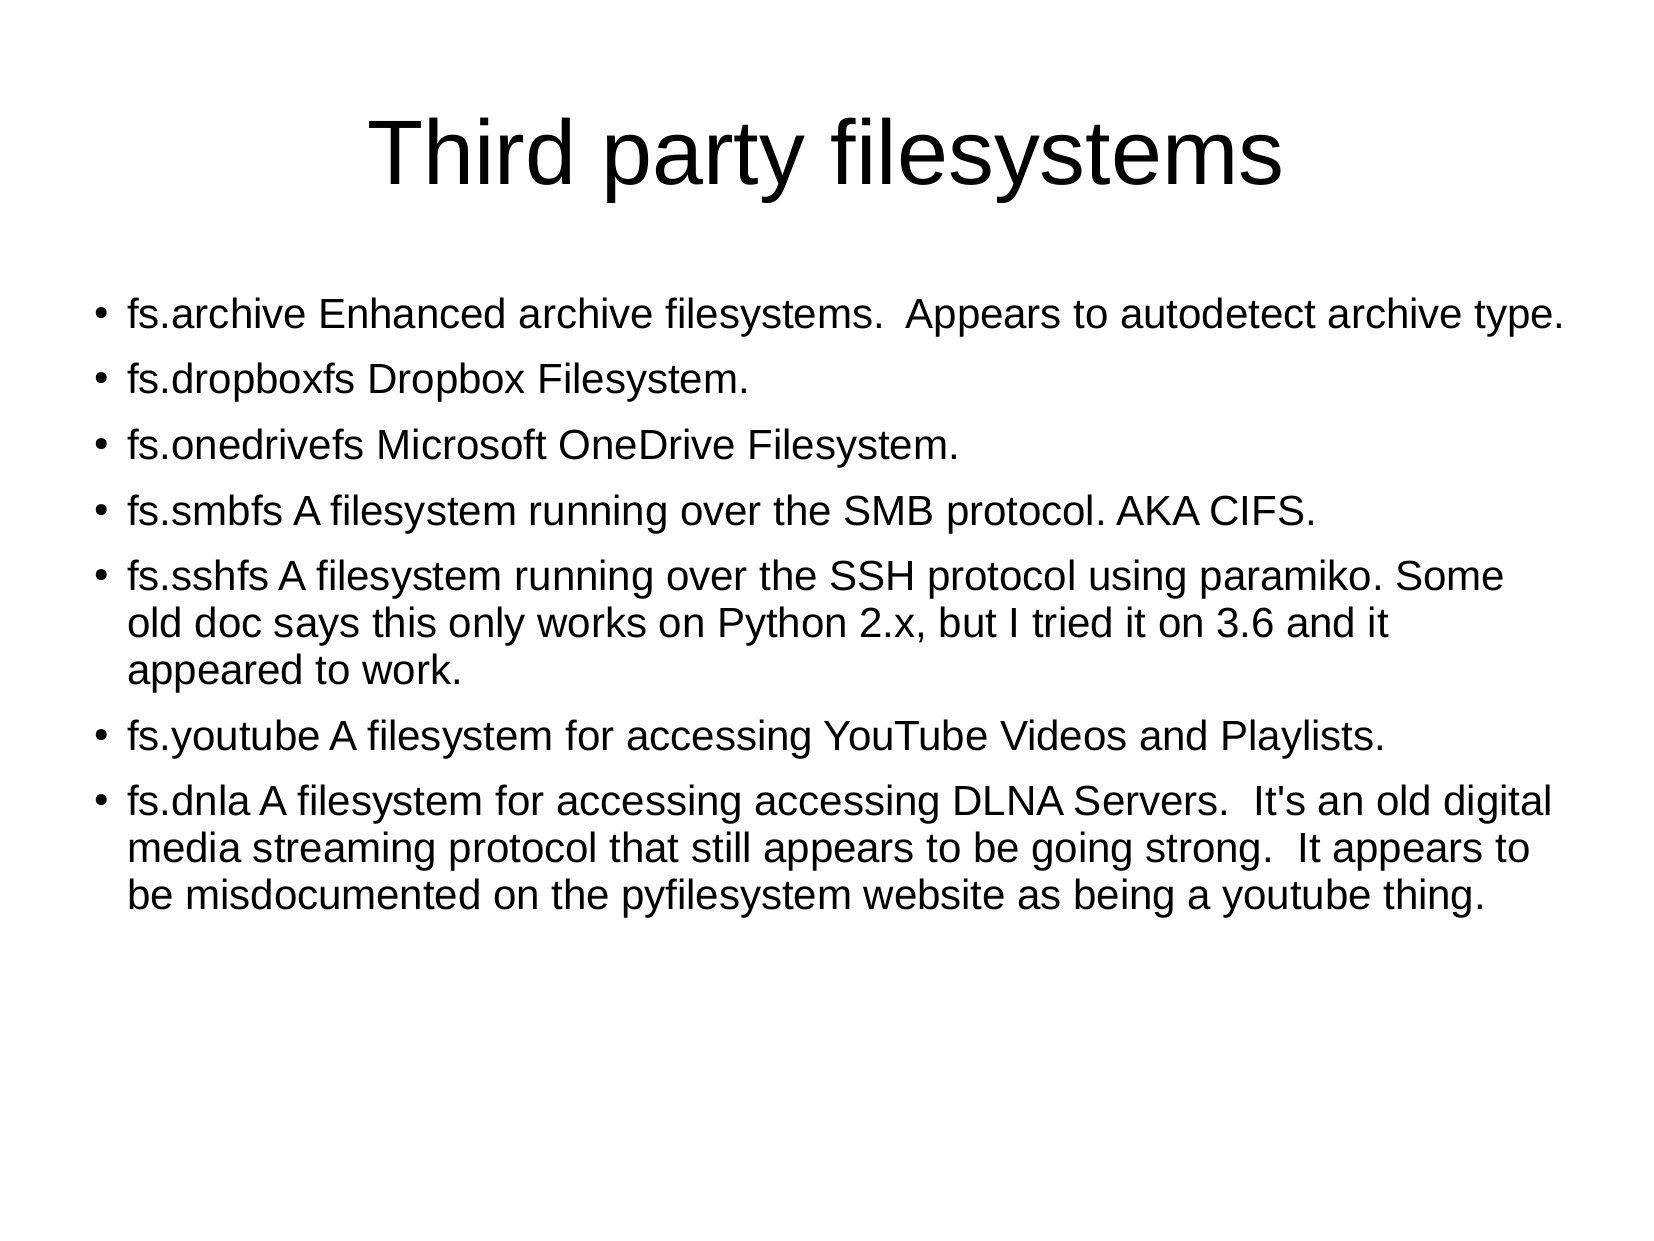

# Third party filesystems
fs.archive Enhanced archive filesystems. Appears to autodetect archive type.
fs.dropboxfs Dropbox Filesystem.
fs.onedrivefs Microsoft OneDrive Filesystem.
fs.smbfs A filesystem running over the SMB protocol. AKA CIFS.
fs.sshfs A filesystem running over the SSH protocol using paramiko. Some old doc says this only works on Python 2.x, but I tried it on 3.6 and it appeared to work.
fs.youtube A filesystem for accessing YouTube Videos and Playlists.
fs.dnla A filesystem for accessing accessing DLNA Servers. It's an old digital media streaming protocol that still appears to be going strong. It appears to be misdocumented on the pyfilesystem website as being a youtube thing.